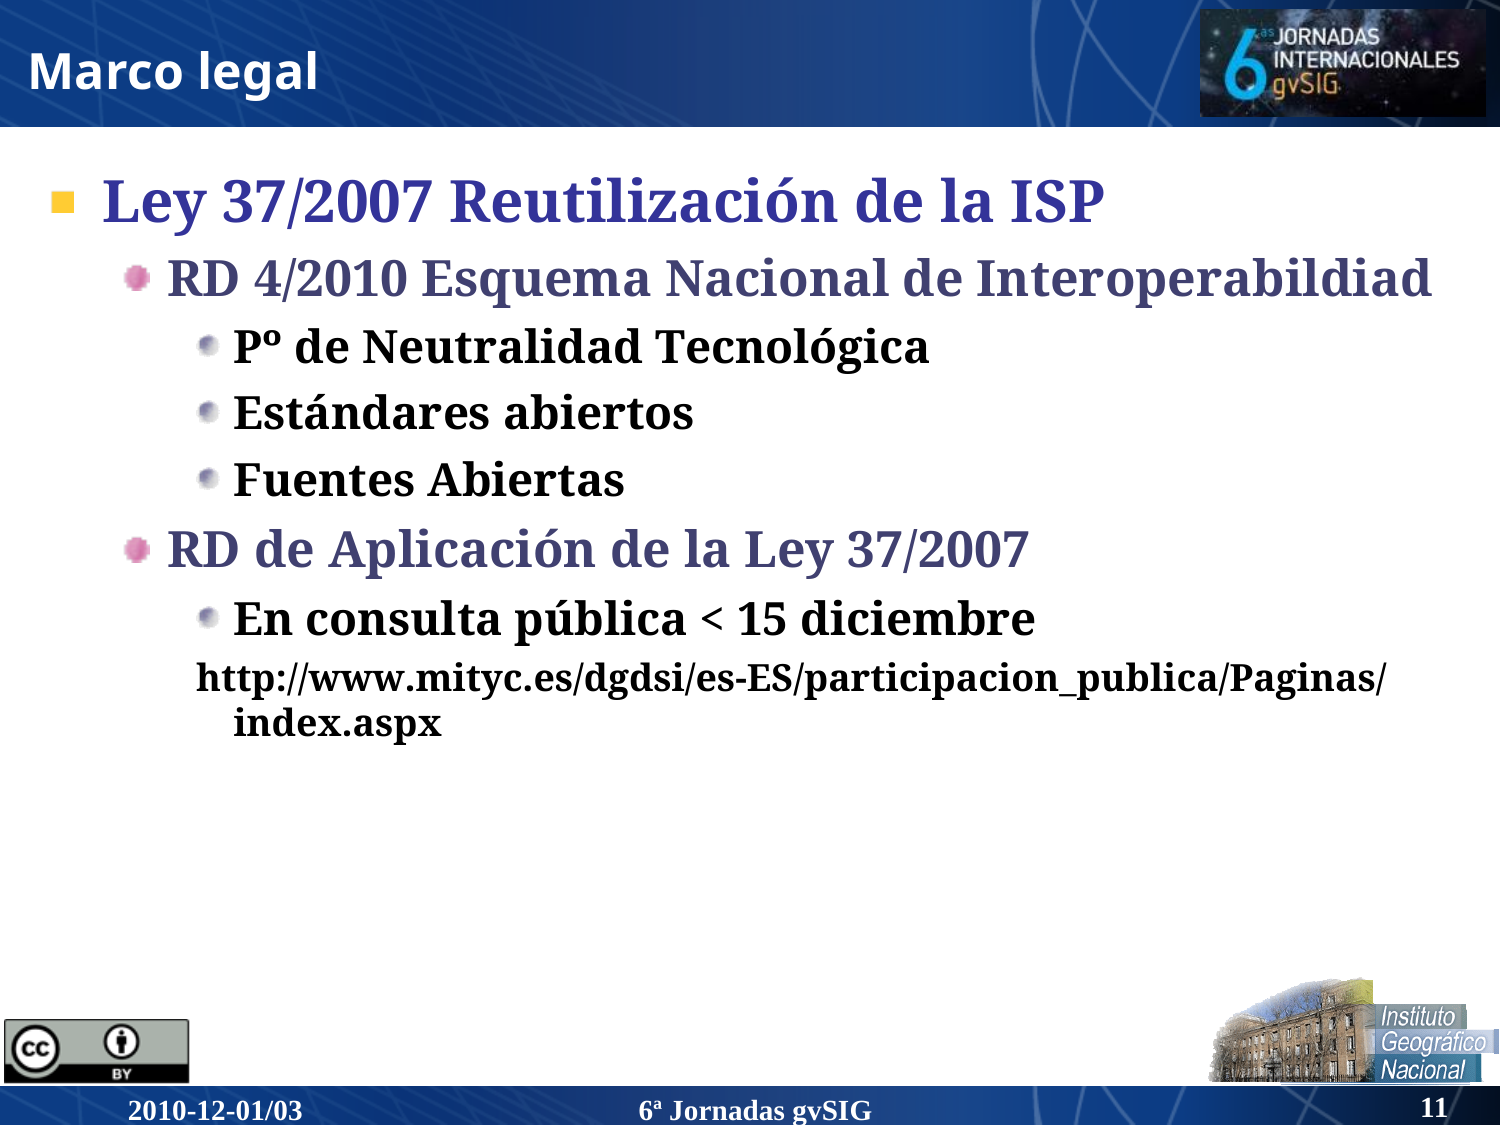

# Marco legal
Ley 37/2007 Reutilización de la ISP
RD 4/2010 Esquema Nacional de Interoperabildiad
Pº de Neutralidad Tecnológica
Estándares abiertos
Fuentes Abiertas
RD de Aplicación de la Ley 37/2007
En consulta pública < 15 diciembre
http://www.mityc.es/dgdsi/es-ES/participacion_publica/Paginas/index.aspx